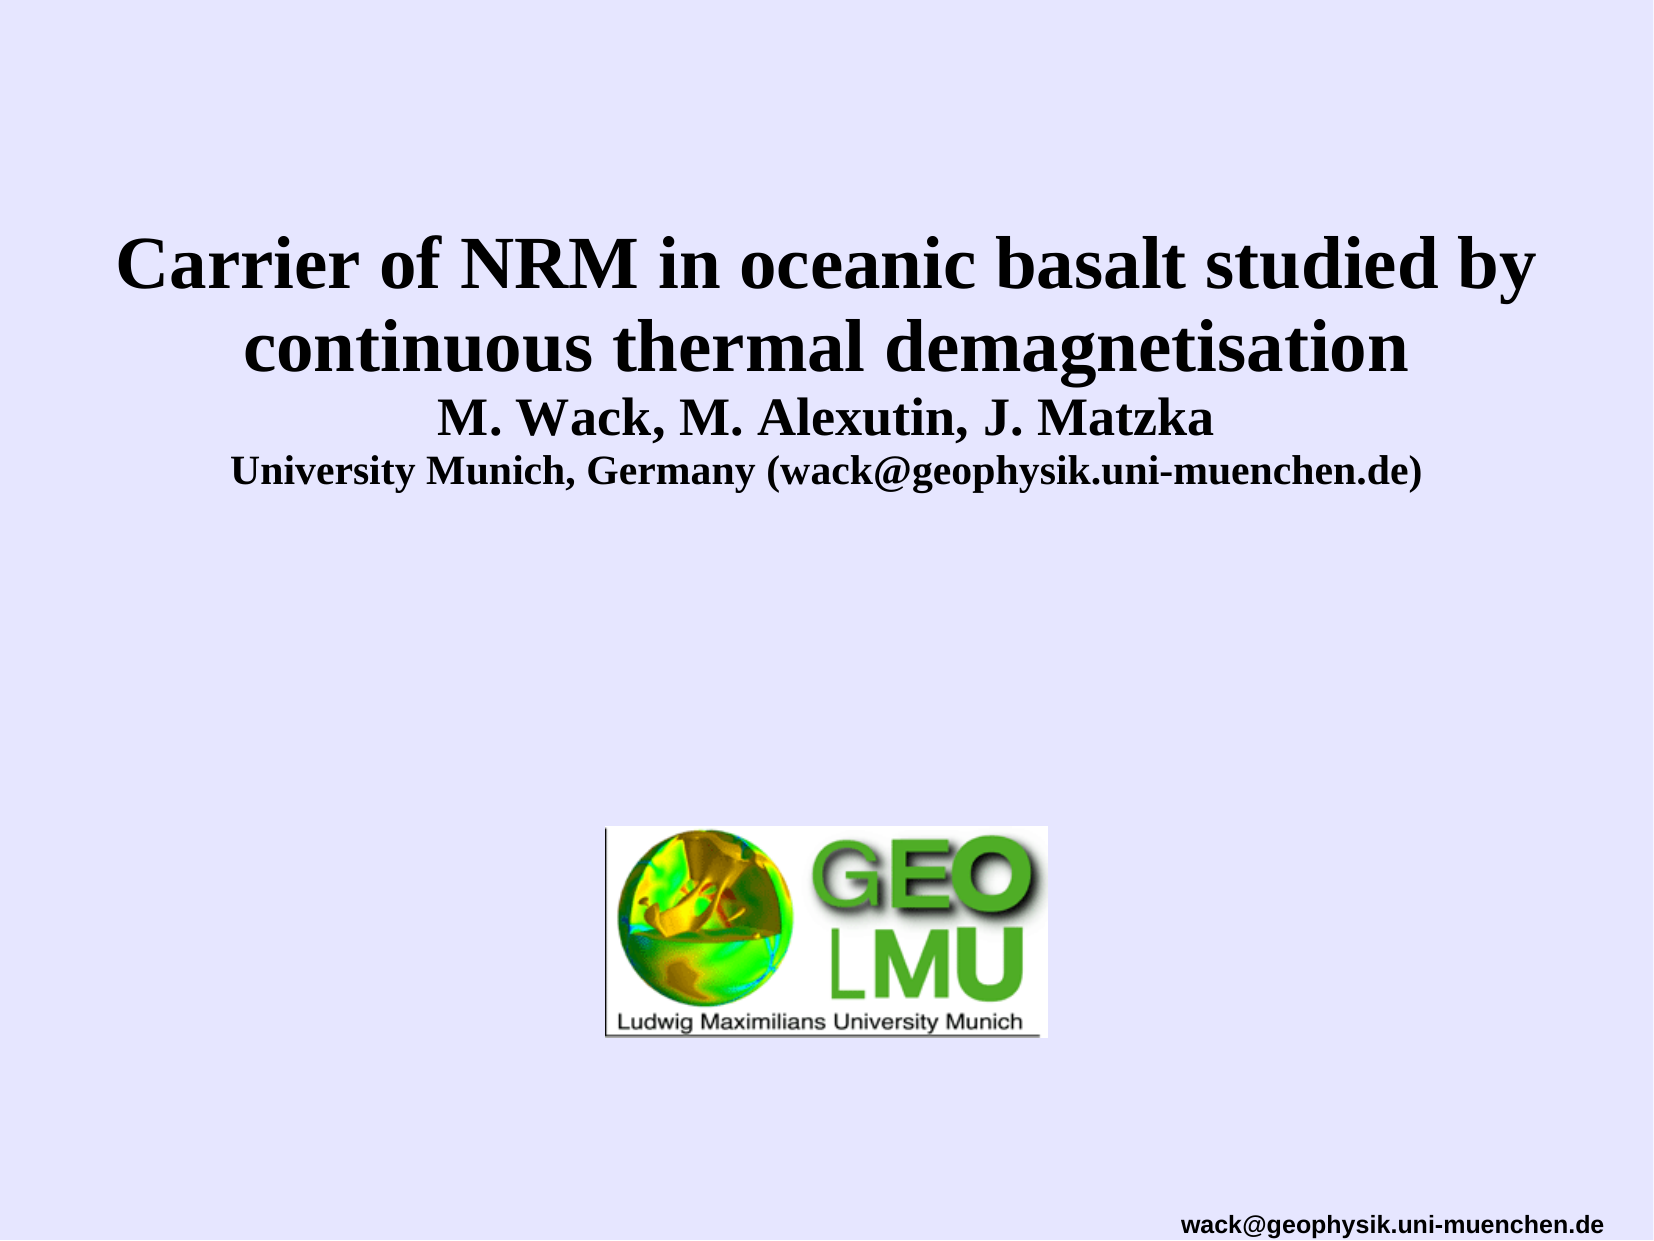

# Carrier of NRM in oceanic basalt studied by continuous thermal demagnetisation M. Wack, M. Alexutin, J. Matzka University Munich, Germany (wack@geophysik.uni-muenchen.de)